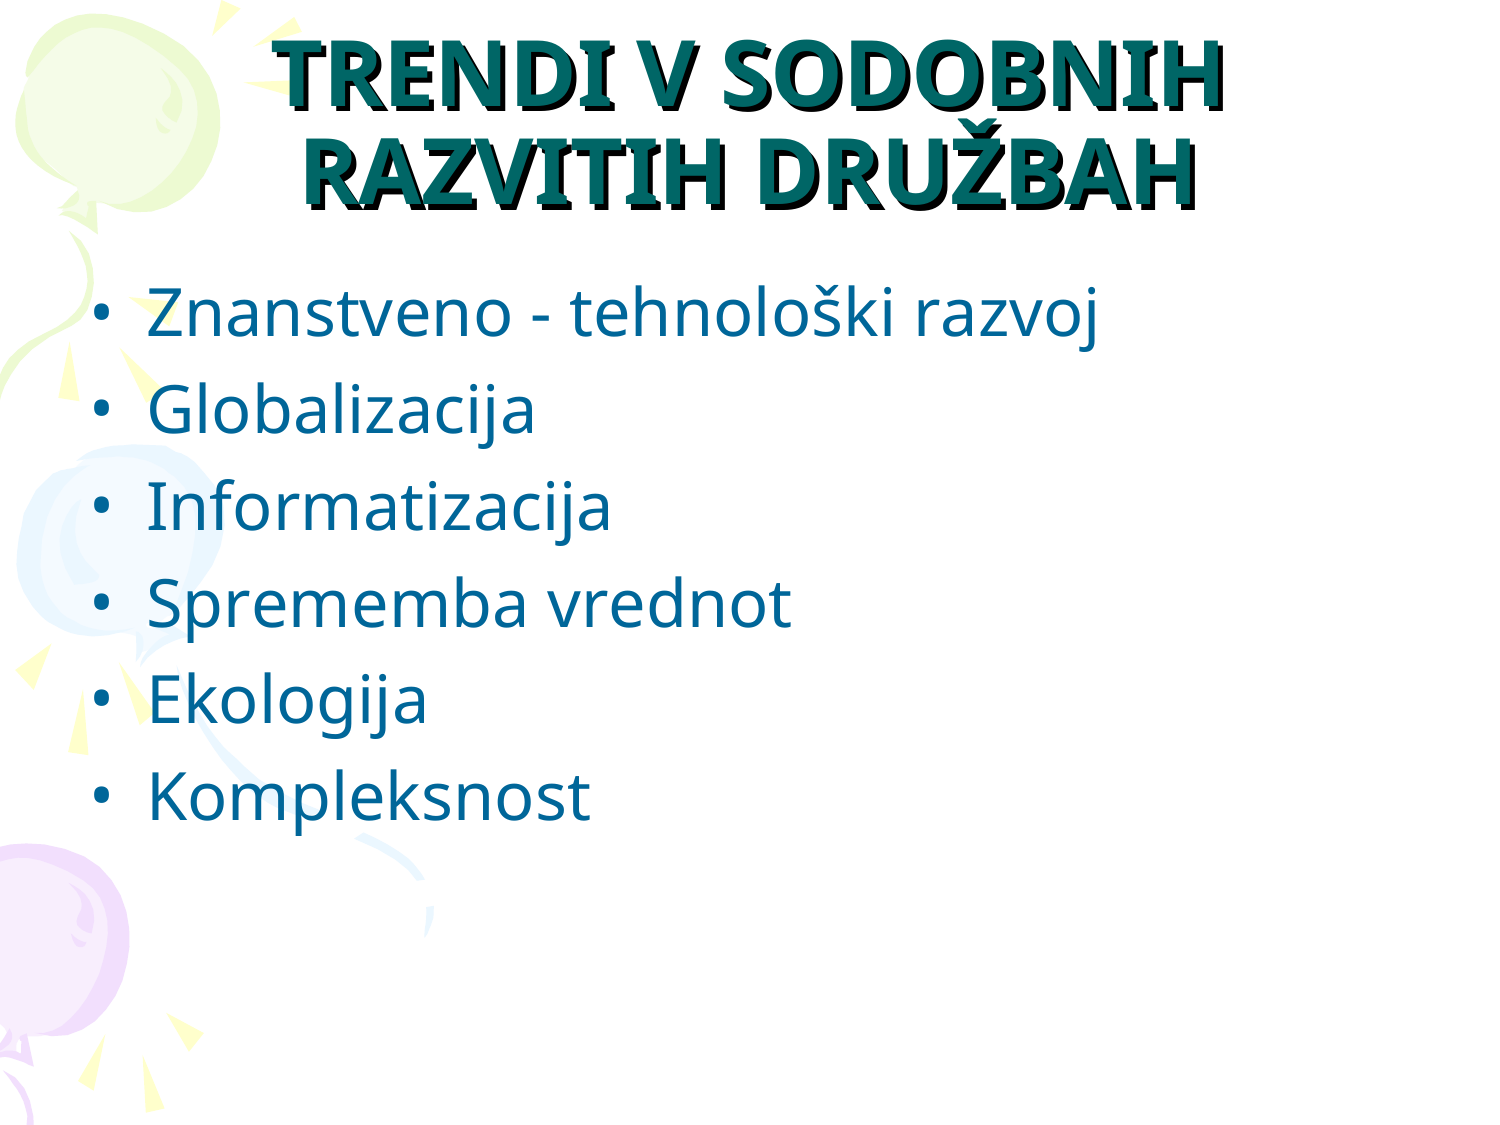

# TRENDI V SODOBNIH RAZVITIH DRUŽBAH
Znanstveno - tehnološki razvoj
Globalizacija
Informatizacija
Sprememba vrednot
Ekologija
Kompleksnost